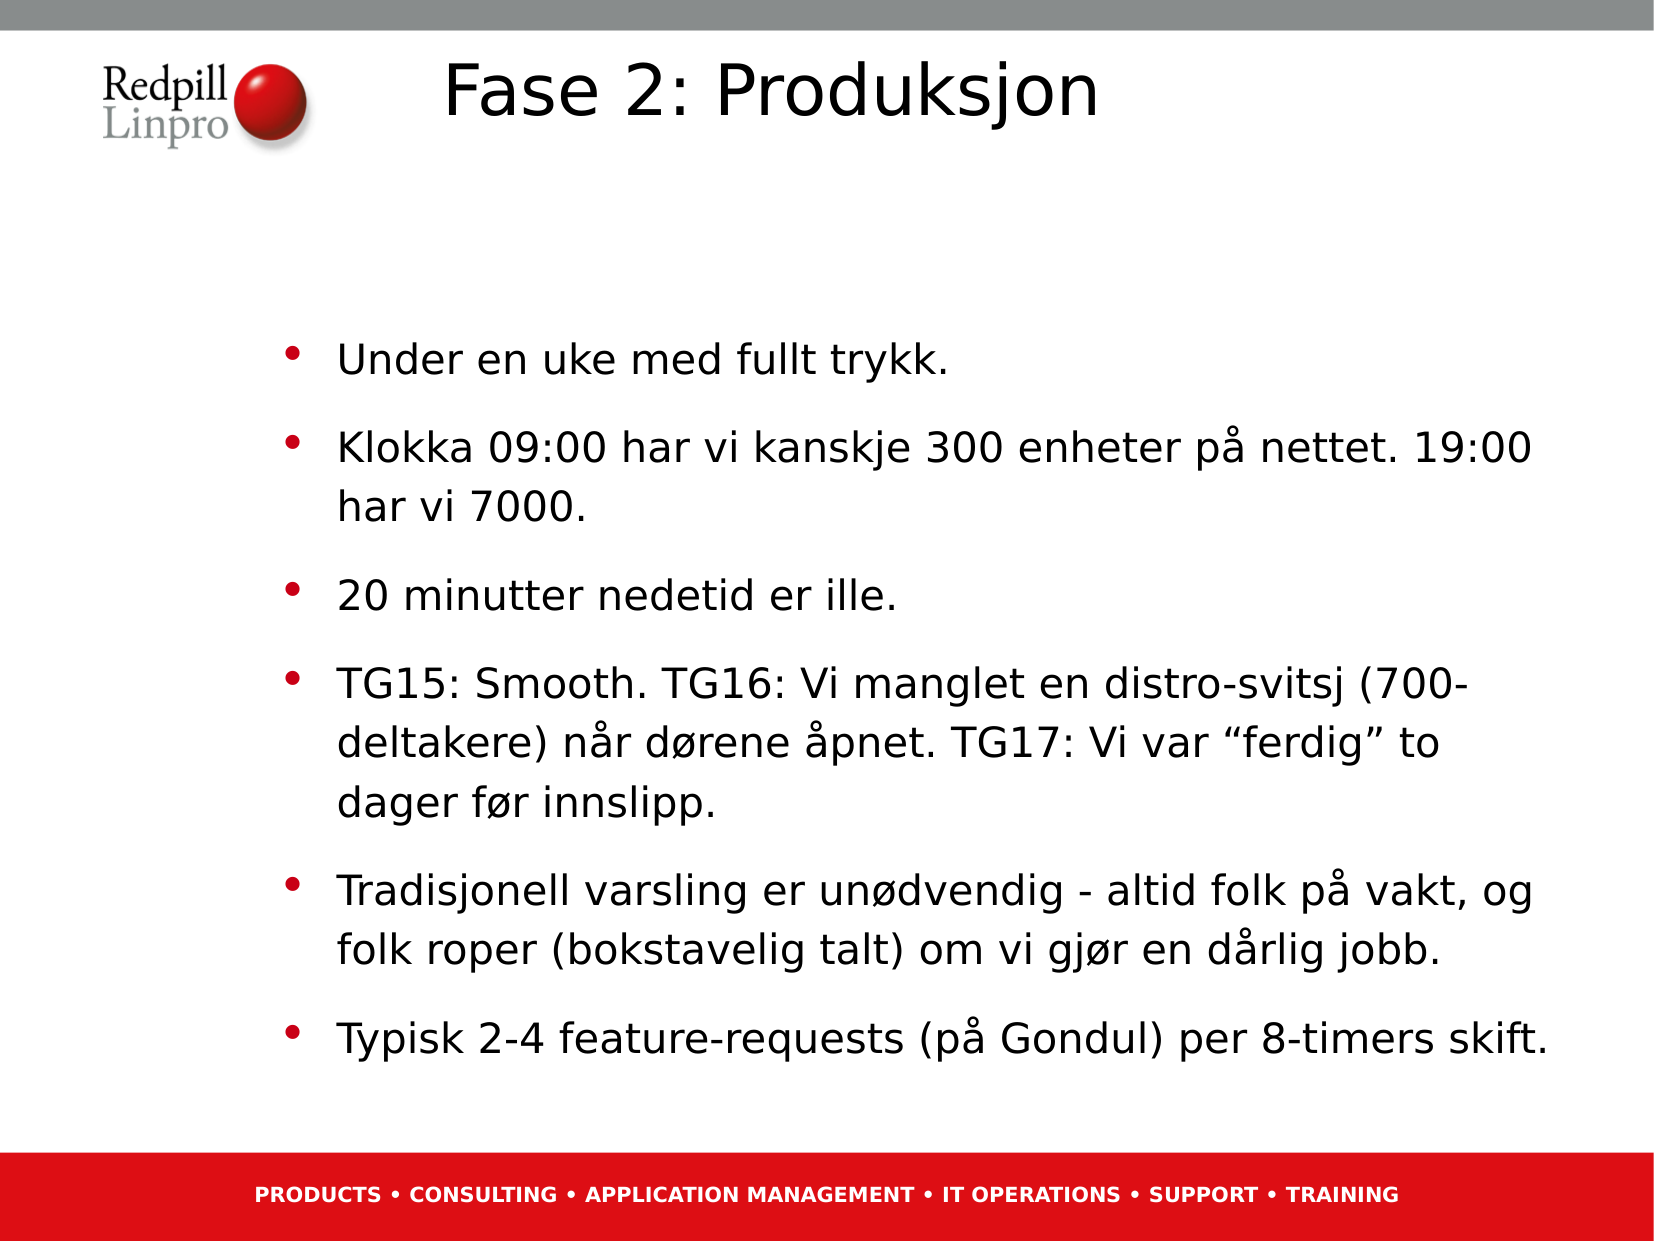

# Fase 2: Produksjon
Under en uke med fullt trykk.
Klokka 09:00 har vi kanskje 300 enheter på nettet. 19:00 har vi 7000.
20 minutter nedetid er ille.
TG15: Smooth. TG16: Vi manglet en distro-svitsj (700-deltakere) når dørene åpnet. TG17: Vi var “ferdig” to dager før innslipp.
Tradisjonell varsling er unødvendig - altid folk på vakt, og folk roper (bokstavelig talt) om vi gjør en dårlig jobb.
Typisk 2-4 feature-requests (på Gondul) per 8-timers skift.